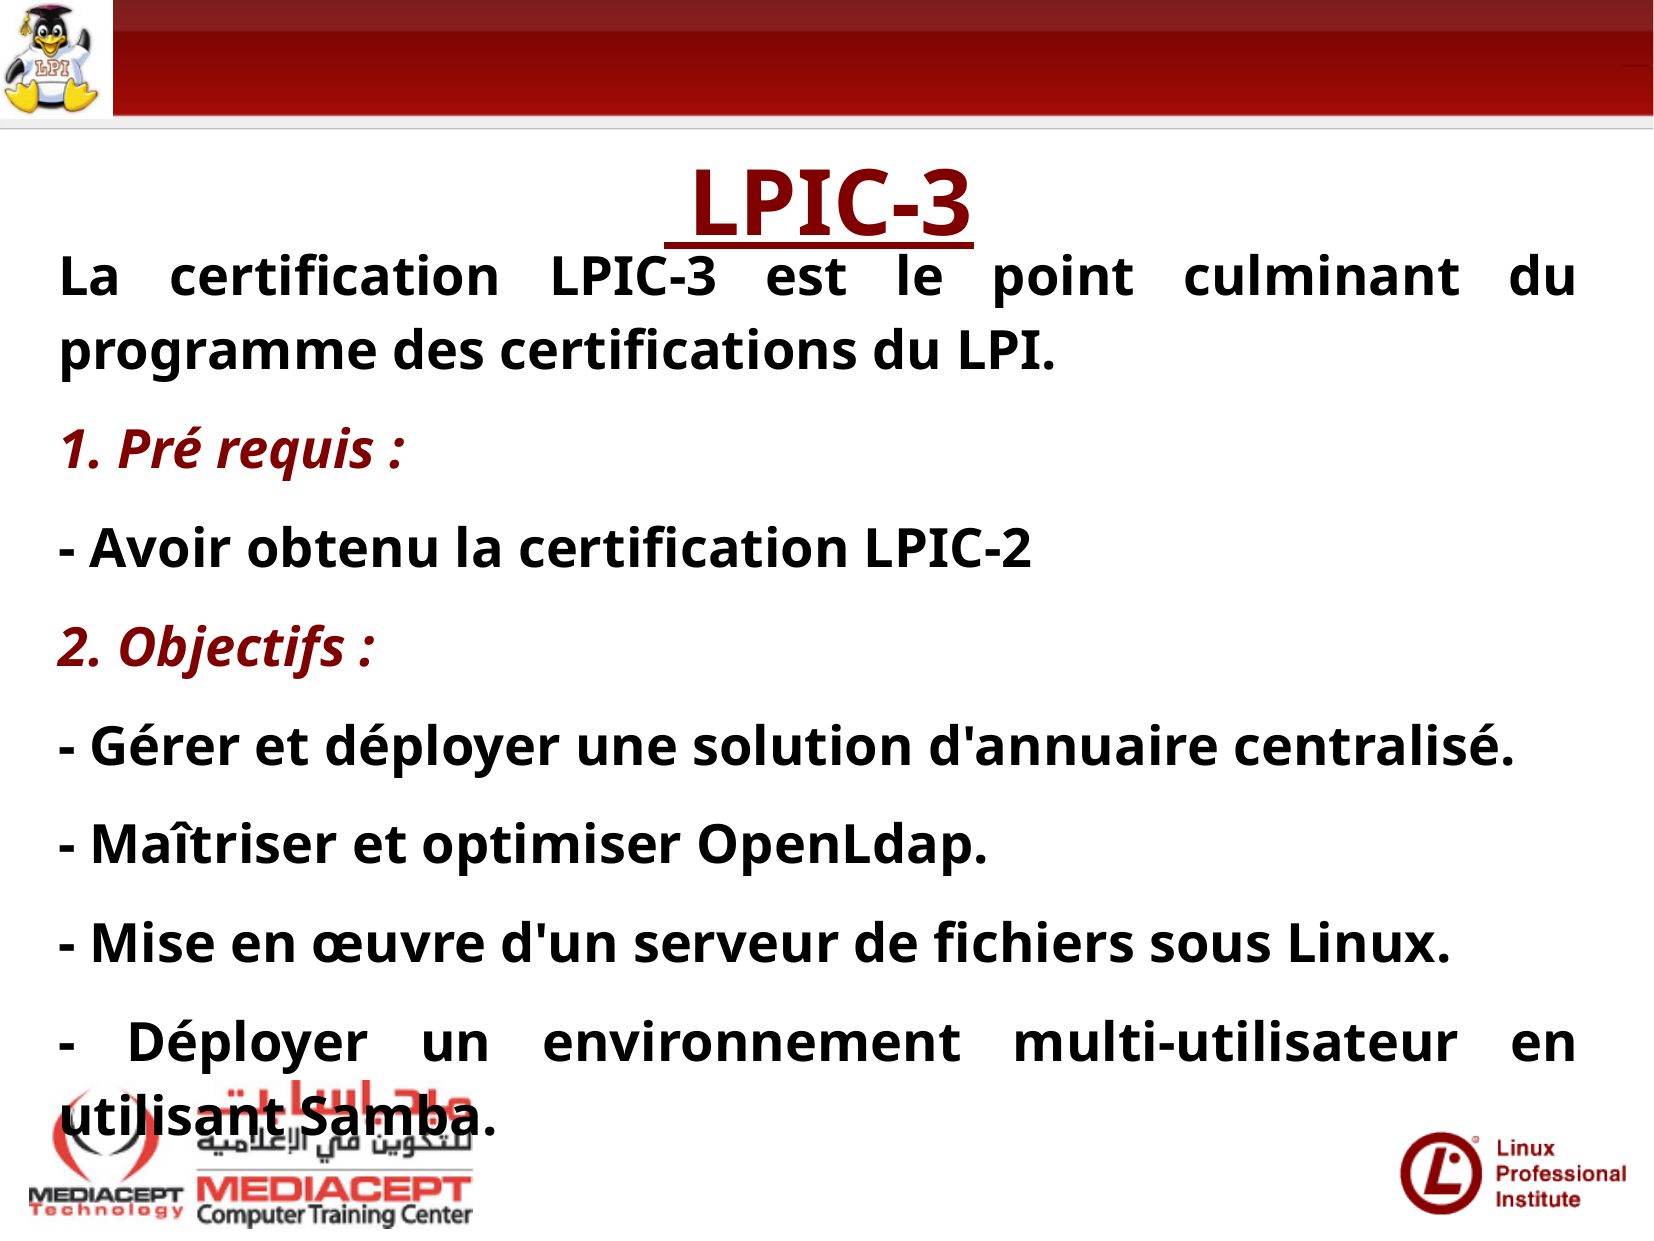

LPIC-3
La certification LPIC-3 est le point culminant du programme des certifications du LPI.
1. Pré requis :
- Avoir obtenu la certification LPIC-2
2. Objectifs :
- Gérer et déployer une solution d'annuaire centralisé.
- Maîtriser et optimiser OpenLdap.
- Mise en œuvre d'un serveur de fichiers sous Linux.
- Déployer un environnement multi-utilisateur en utilisant Samba.